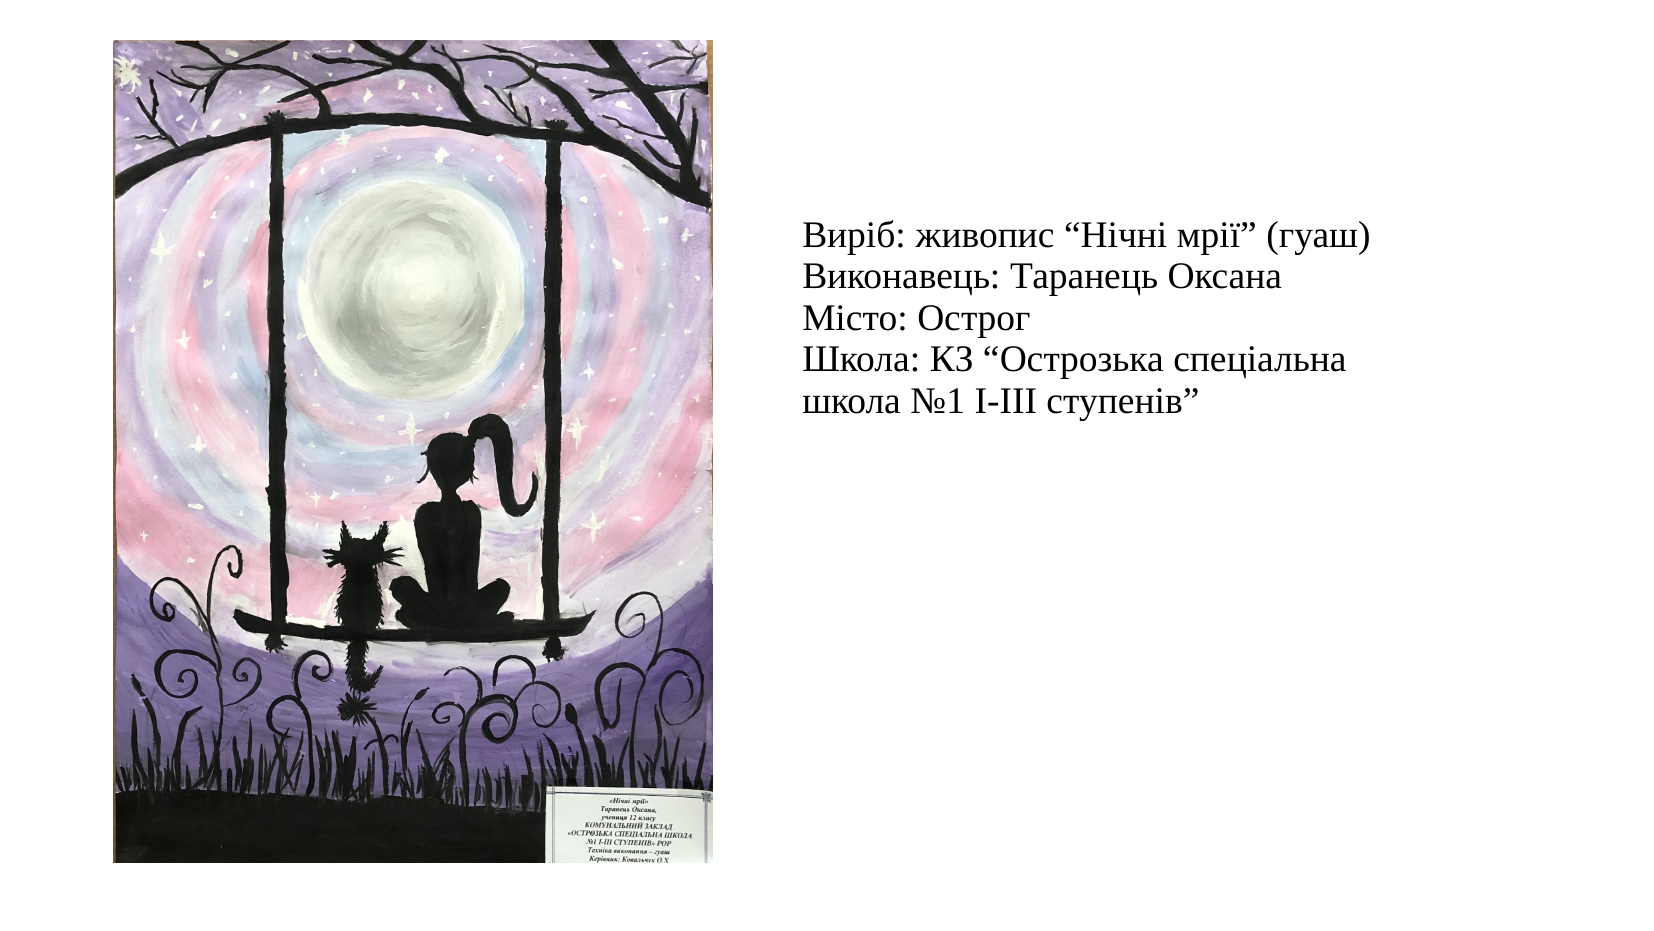

Виріб: живопис “Нічні мрії” (гуаш)
Виконавець: Таранець Оксана
Місто: Острог
Школа: КЗ “Острозька спеціальна школа №1 I-III ступенів”